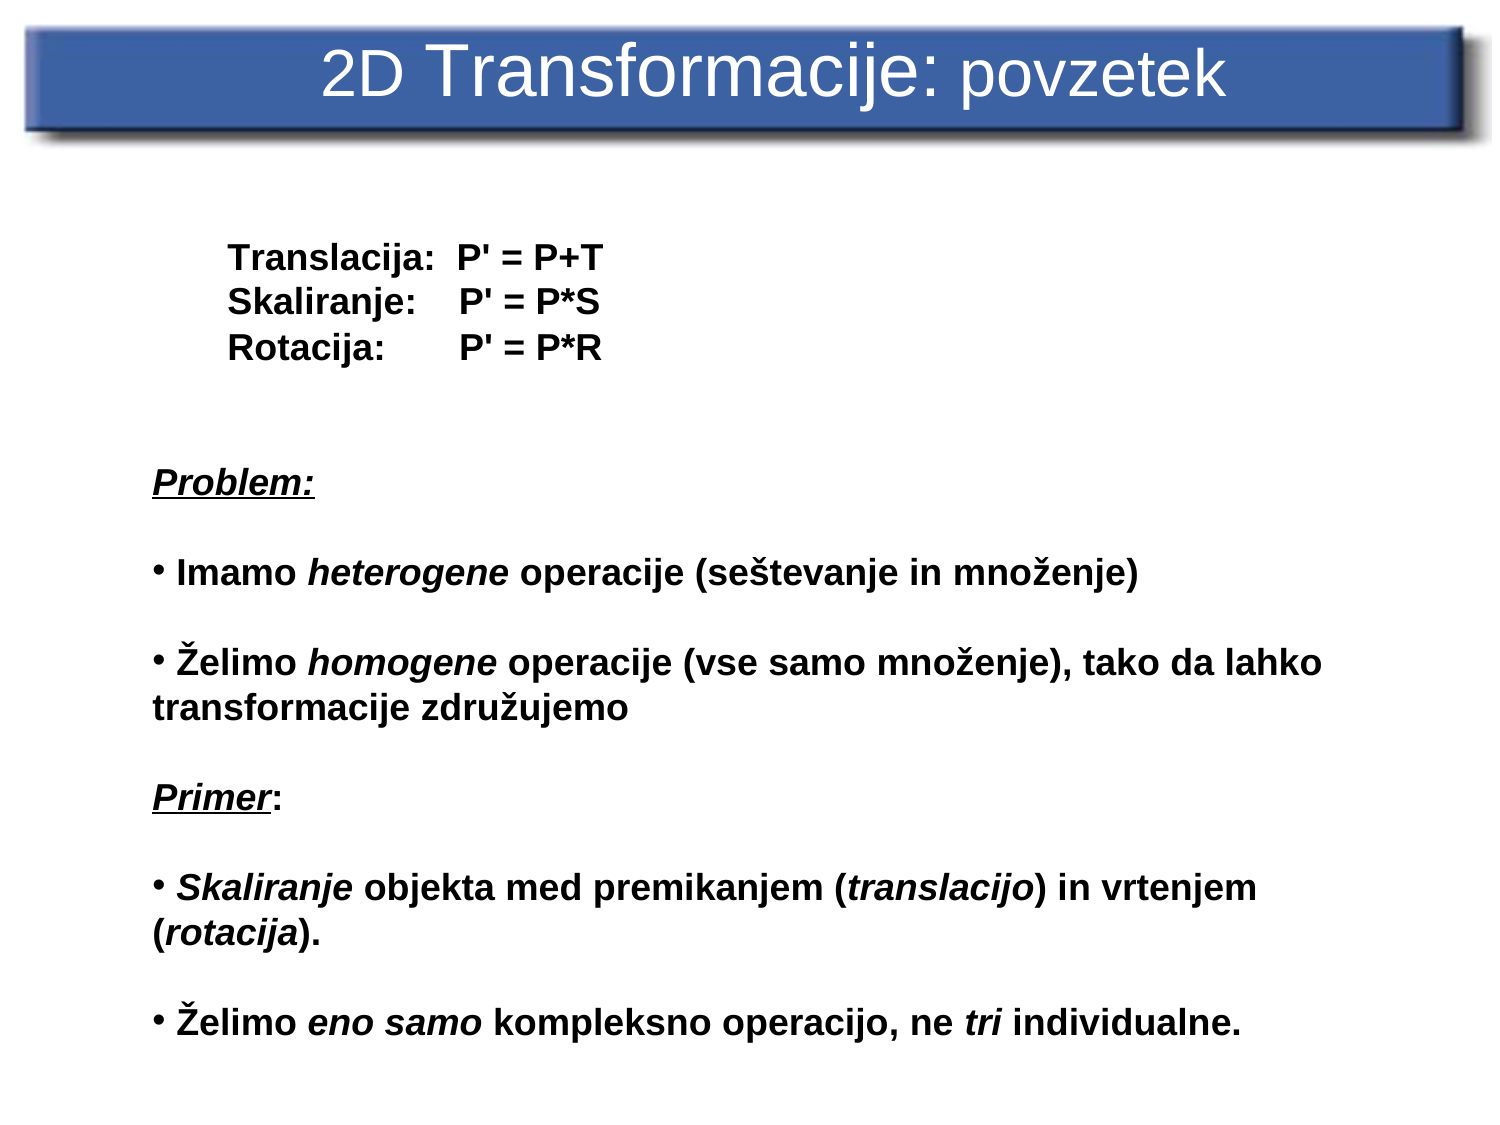

2D Transformacije: povzetek
Translacija: P' = P+T
Skaliranje: P' = P*S
Rotacija: P' = P*R
Problem:
 Imamo heterogene operacije (seštevanje in množenje)
 Želimo homogene operacije (vse samo množenje), tako da lahko transformacije združujemo
Primer:
 Skaliranje objekta med premikanjem (translacijo) in vrtenjem (rotacija).
 Želimo eno samo kompleksno operacijo, ne tri individualne.